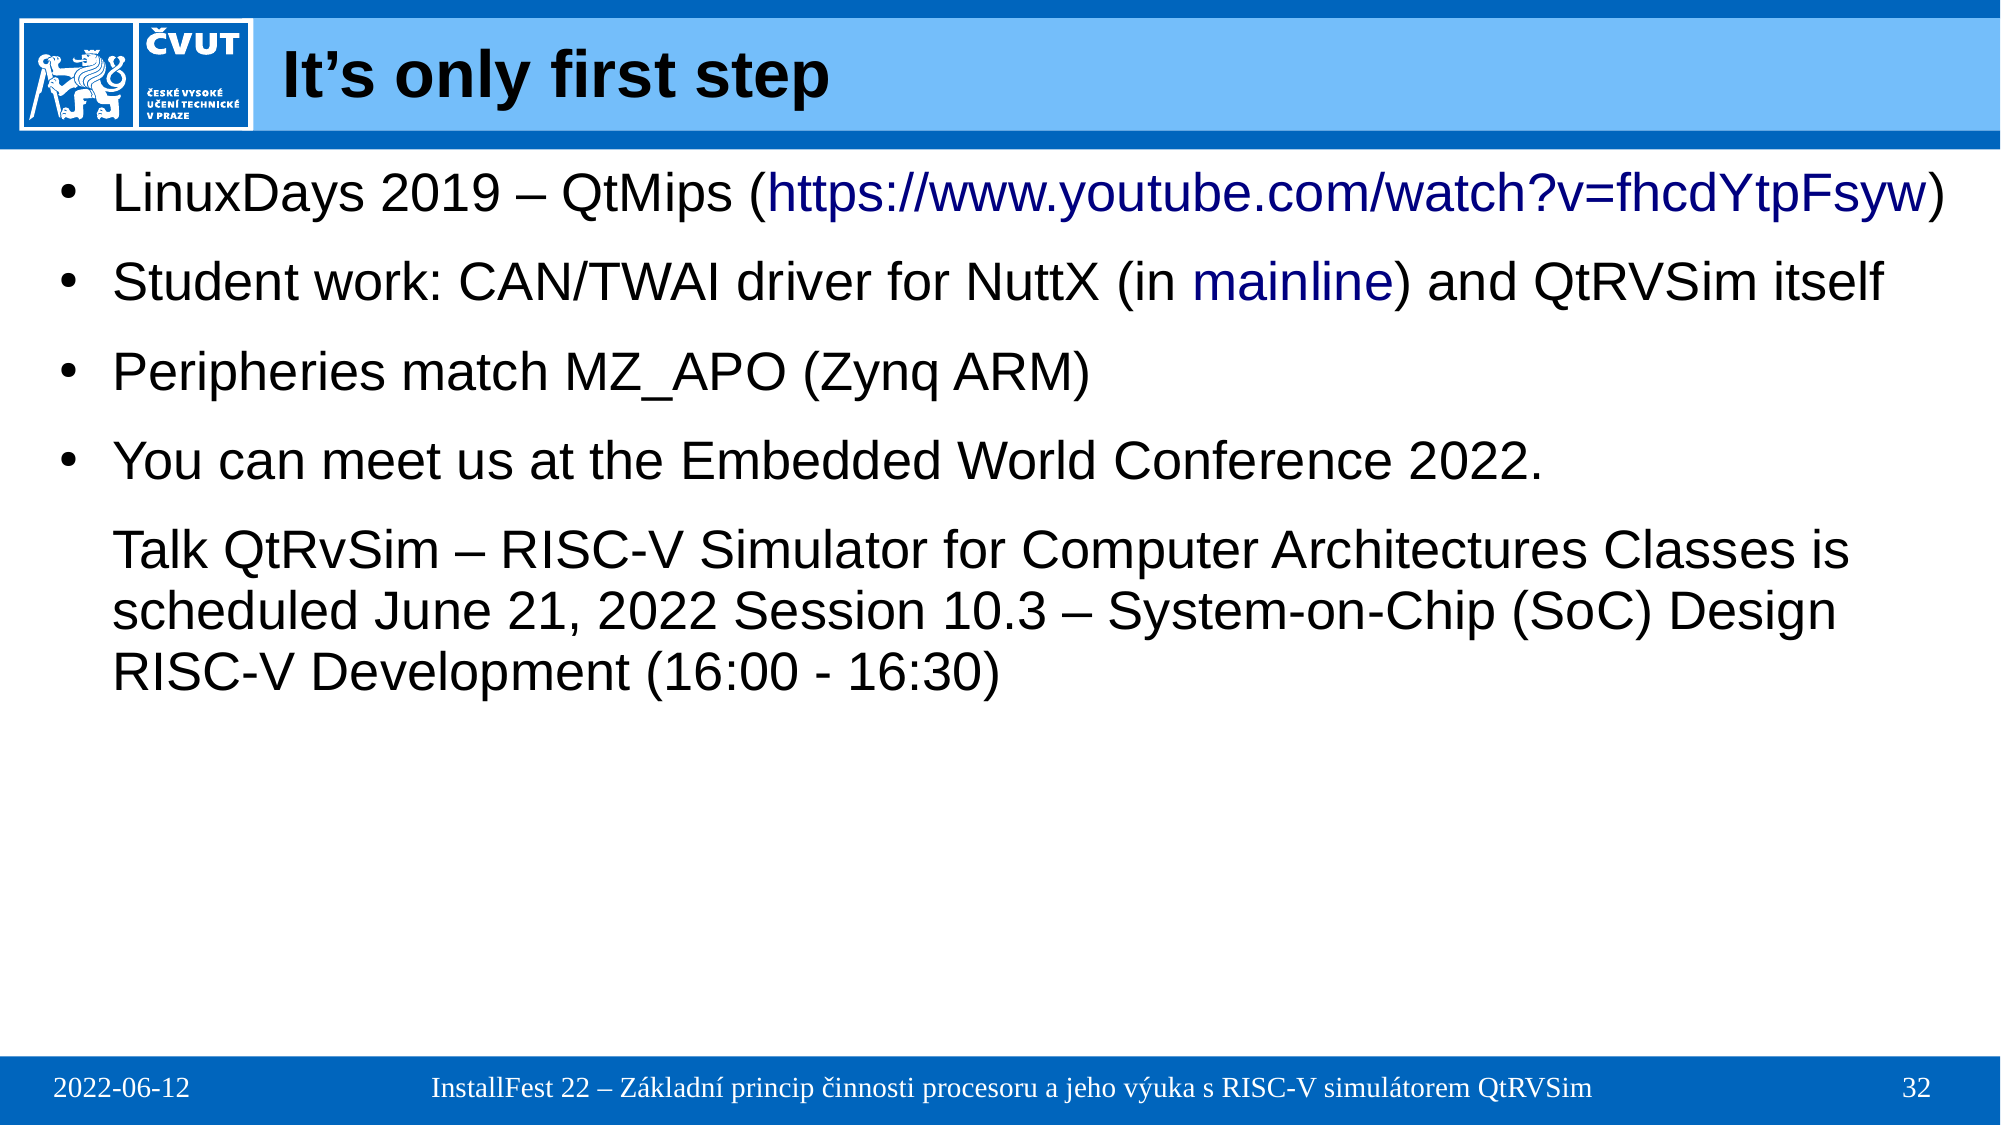

# It’s only first step
LinuxDays 2019 – QtMips (https://www.youtube.com/watch?v=fhcdYtpFsyw)
Student work: CAN/TWAI driver for NuttX (in mainline) and QtRVSim itself
Peripheries match MZ_APO (Zynq ARM)
You can meet us at the Embedded World Conference 2022.
Talk QtRvSim – RISC-V Simulator for Computer Architectures Classes is scheduled June 21, 2022 Session 10.3 – System-on-Chip (SoC) Design RISC-V Development (16:00 - 16:30)
2022-06-12
InstallFest 22 – Základní princip činnosti procesoru a jeho výuka s RISC-V simulátorem QtRVSim
32